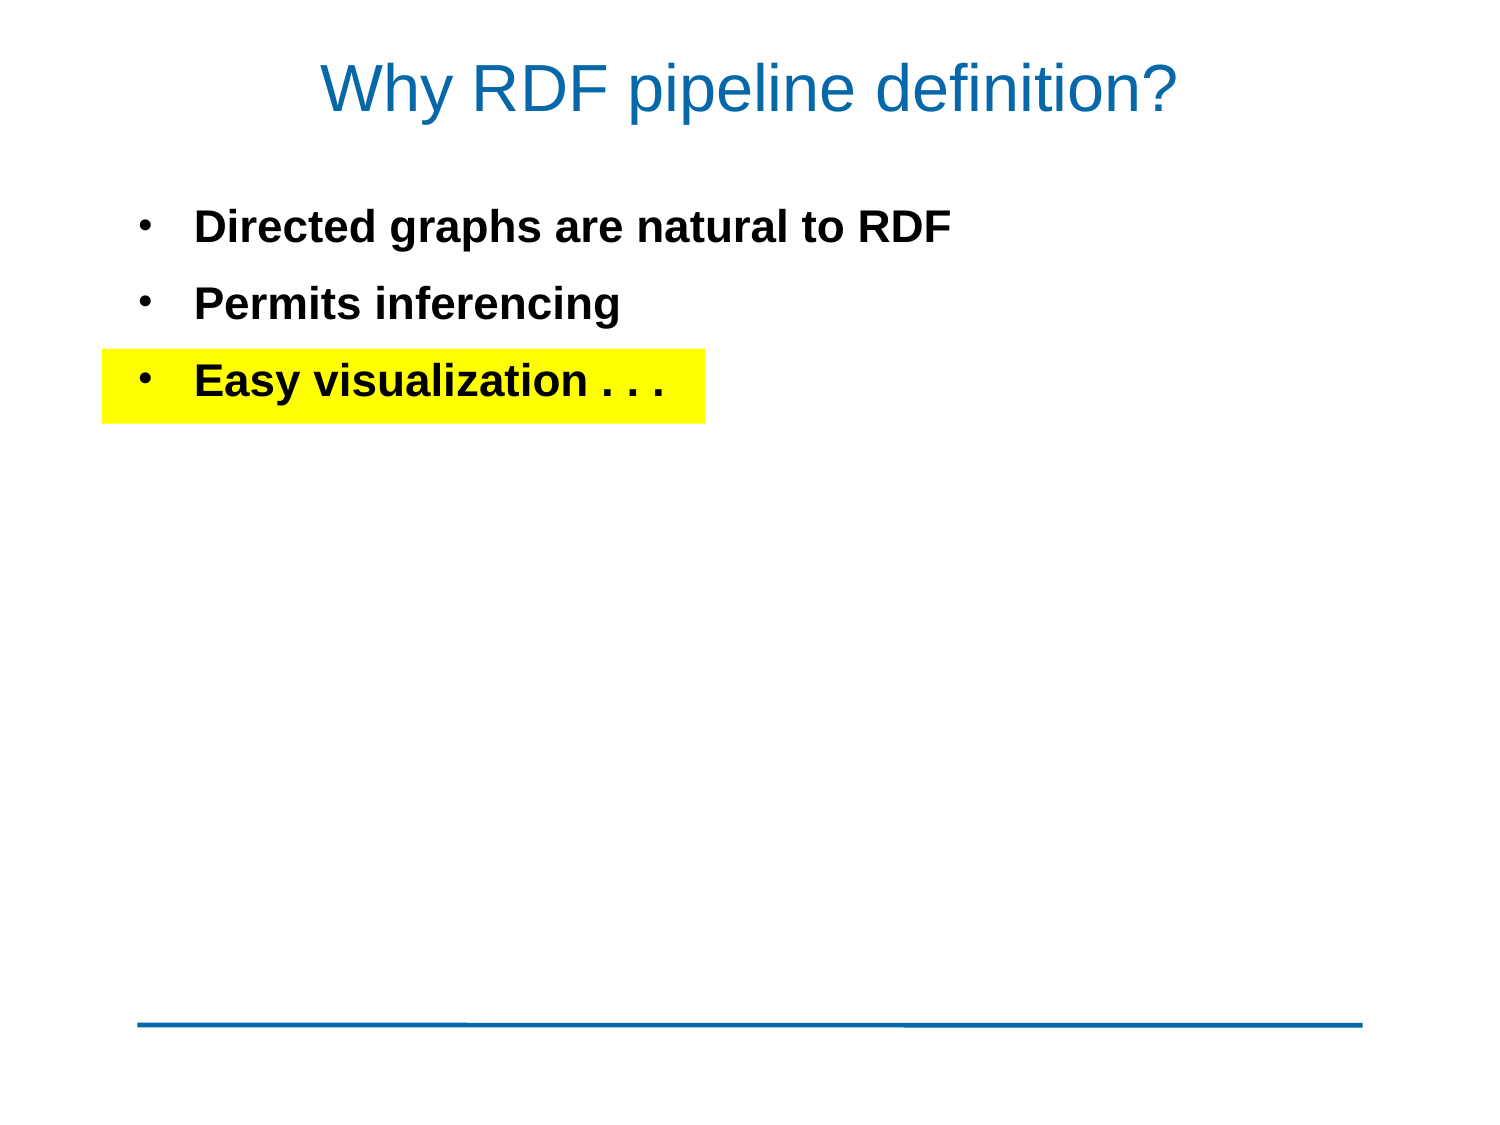

# Why RDF pipeline definition?
Directed graphs are natural to RDF
Permits inferencing
Easy visualization . . .